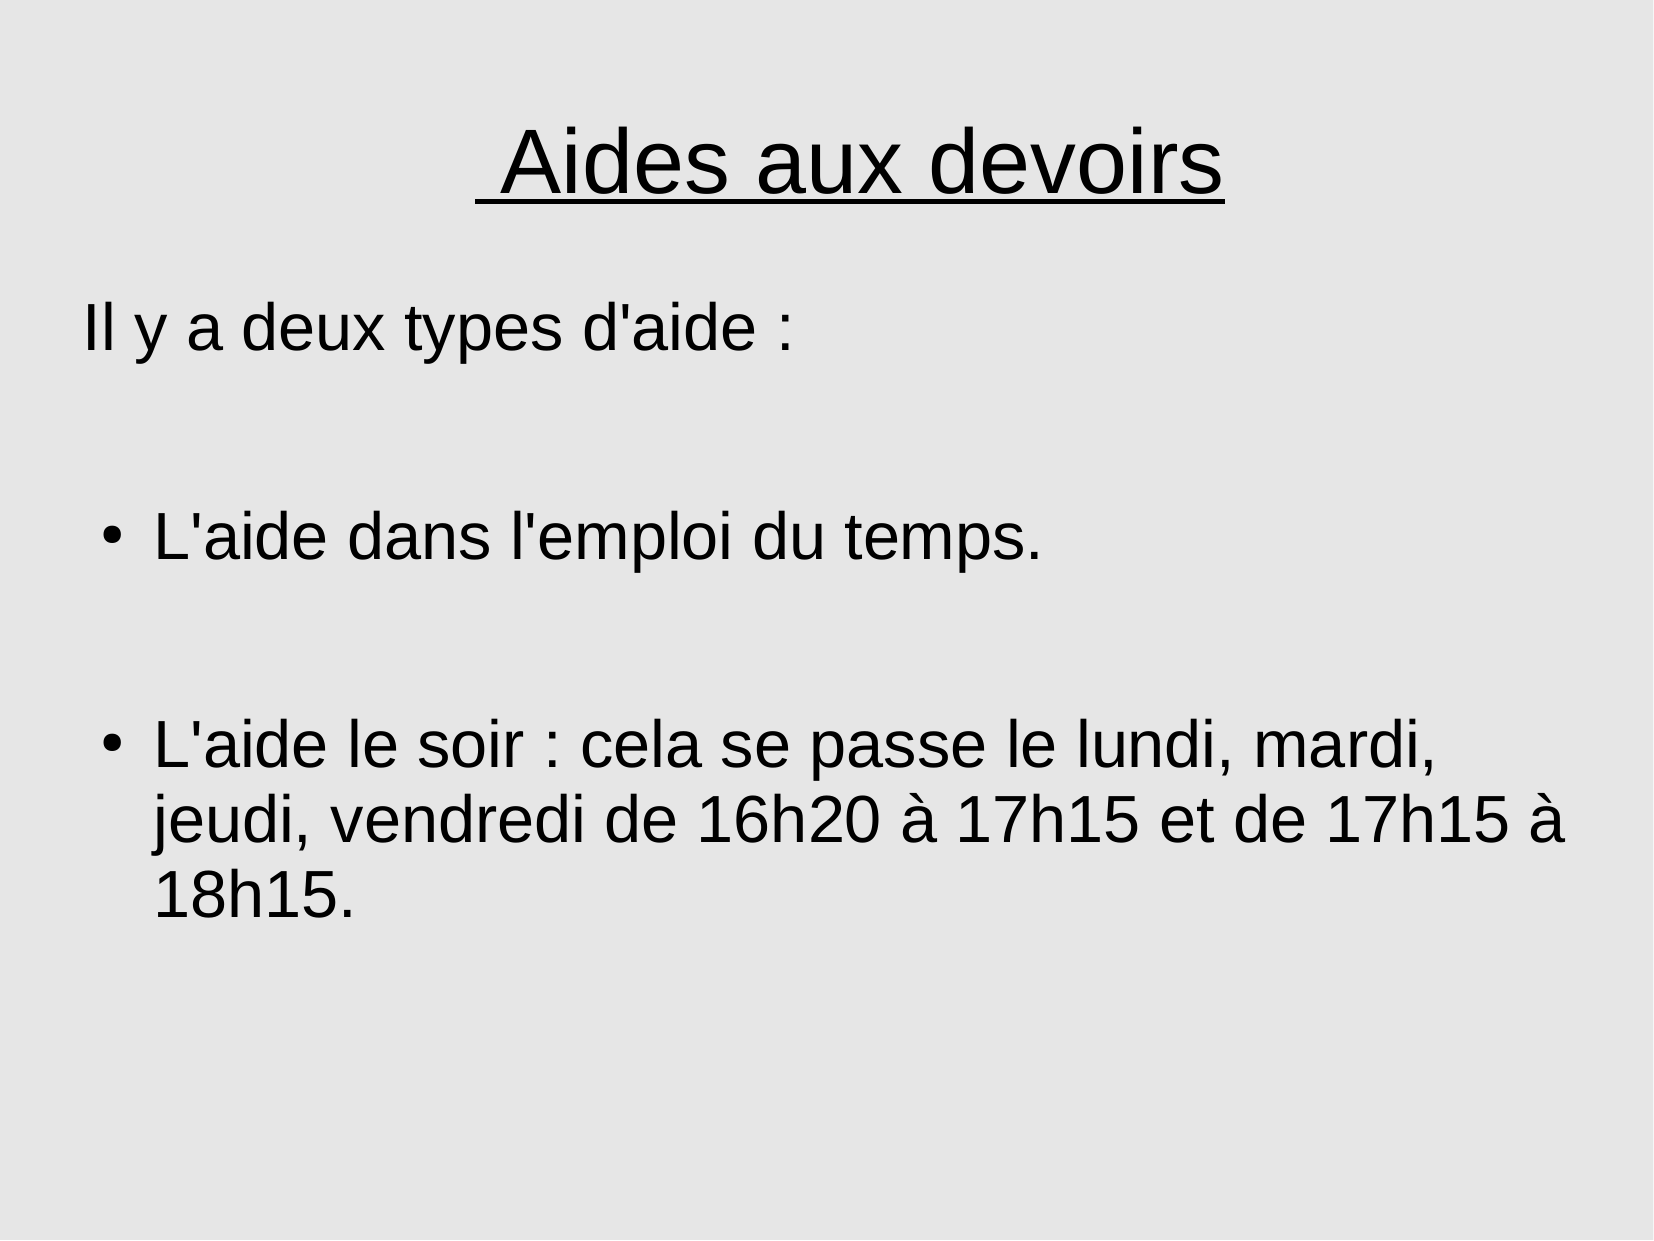

# Aides aux devoirs
Il y a deux types d'aide :
L'aide dans l'emploi du temps.
L'aide le soir : cela se passe le lundi, mardi, jeudi, vendredi de 16h20 à 17h15 et de 17h15 à 18h15.